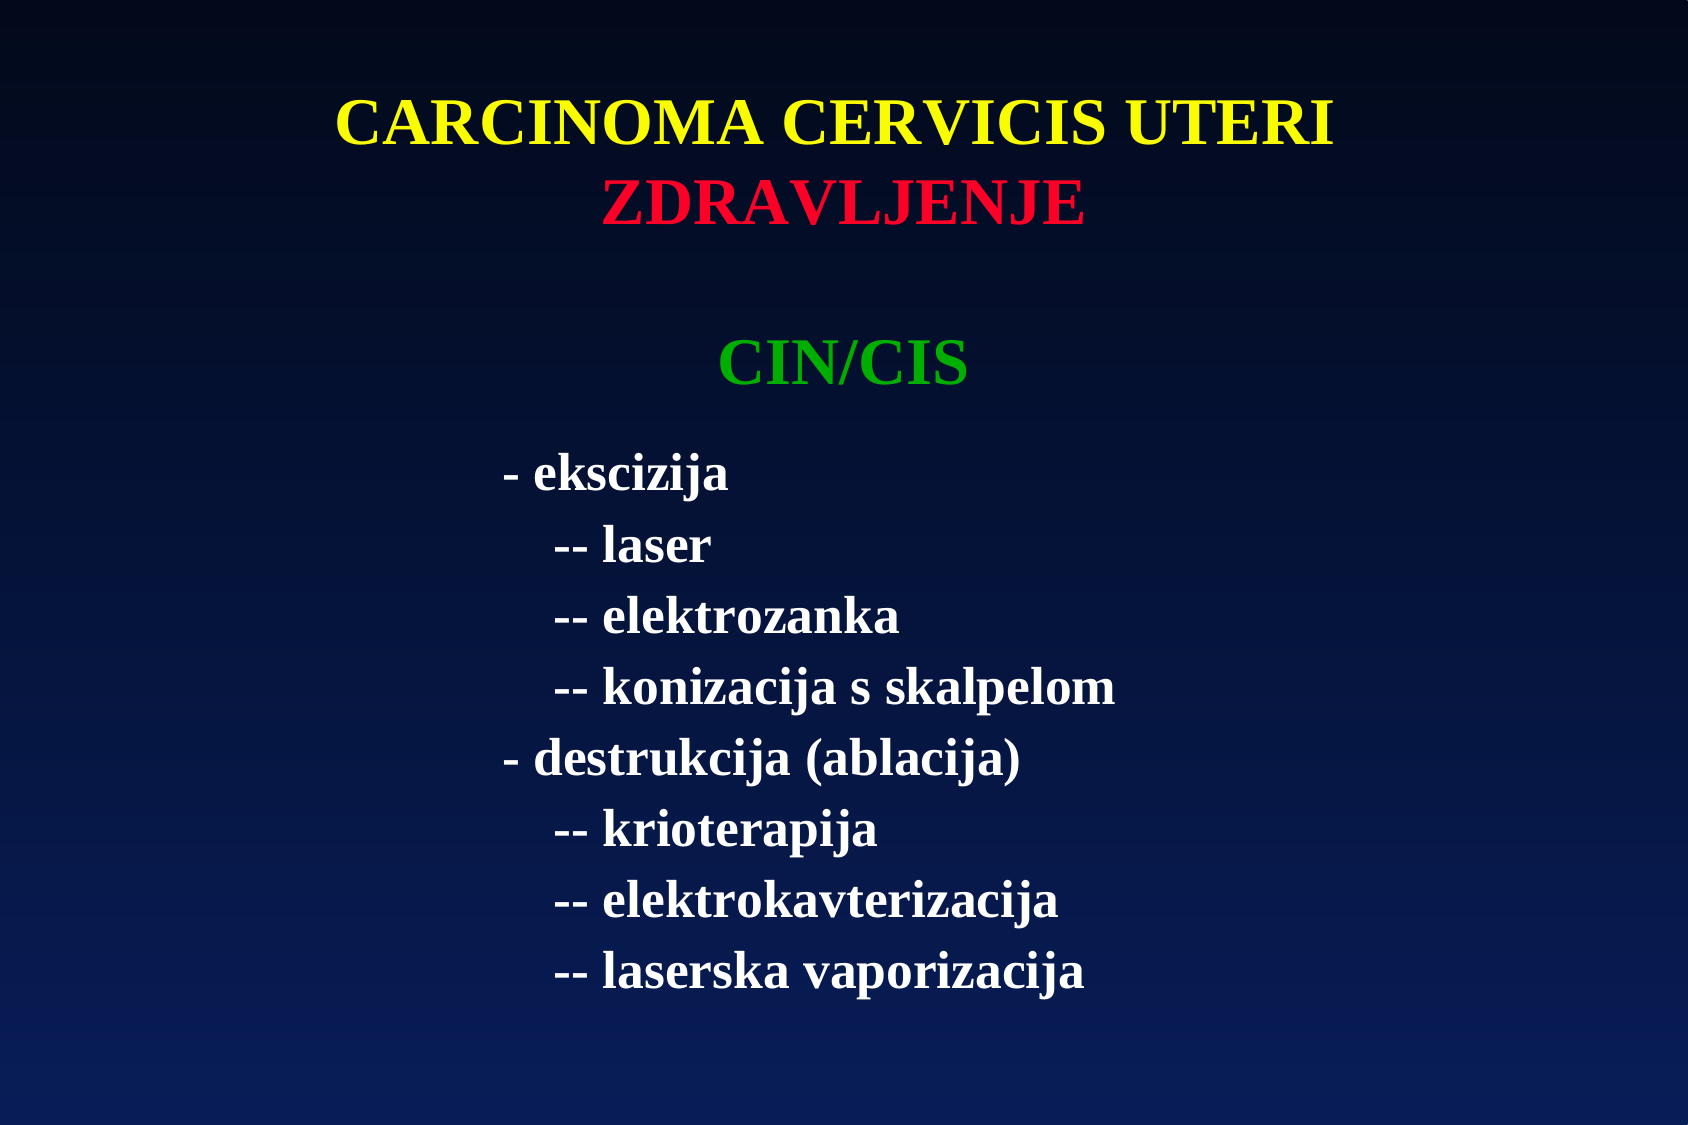

# CARCINOMA CERVICIS UTERI ZDRAVLJENJE CIN/CIS
- ekscizija
	-- laser
	-- elektrozanka
	-- konizacija s skalpelom
- destrukcija (ablacija)
	-- krioterapija
	-- elektrokavterizacija
	-- laserska vaporizacija